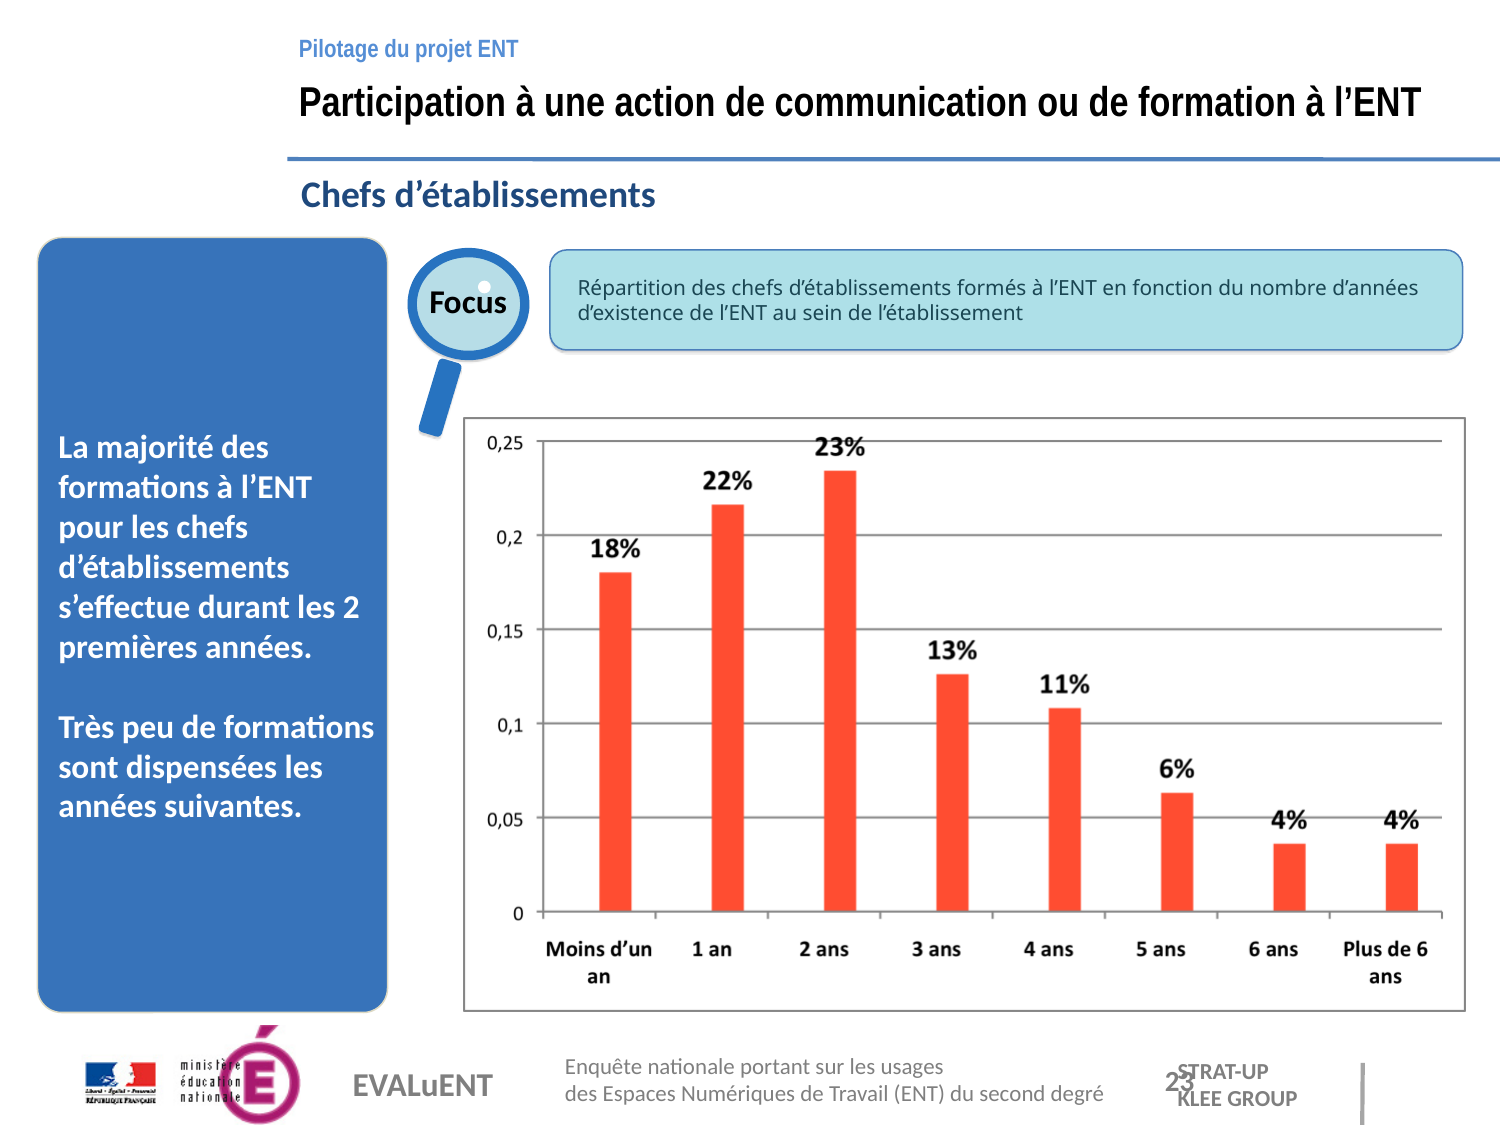

Pilotage du projet ENT
Participation à une action de communication ou de formation à l’ENT
Chefs d’établissements
La majorité des formations à l’ENT pour les chefs d’établissements s’effectue durant les 2 premières années.
Très peu de formations sont dispensées les années suivantes.
Focus
Répartition des chefs d’établissements formés à l’ENT en fonction du nombre d’années d’existence de l’ENT au sein de l’établissement